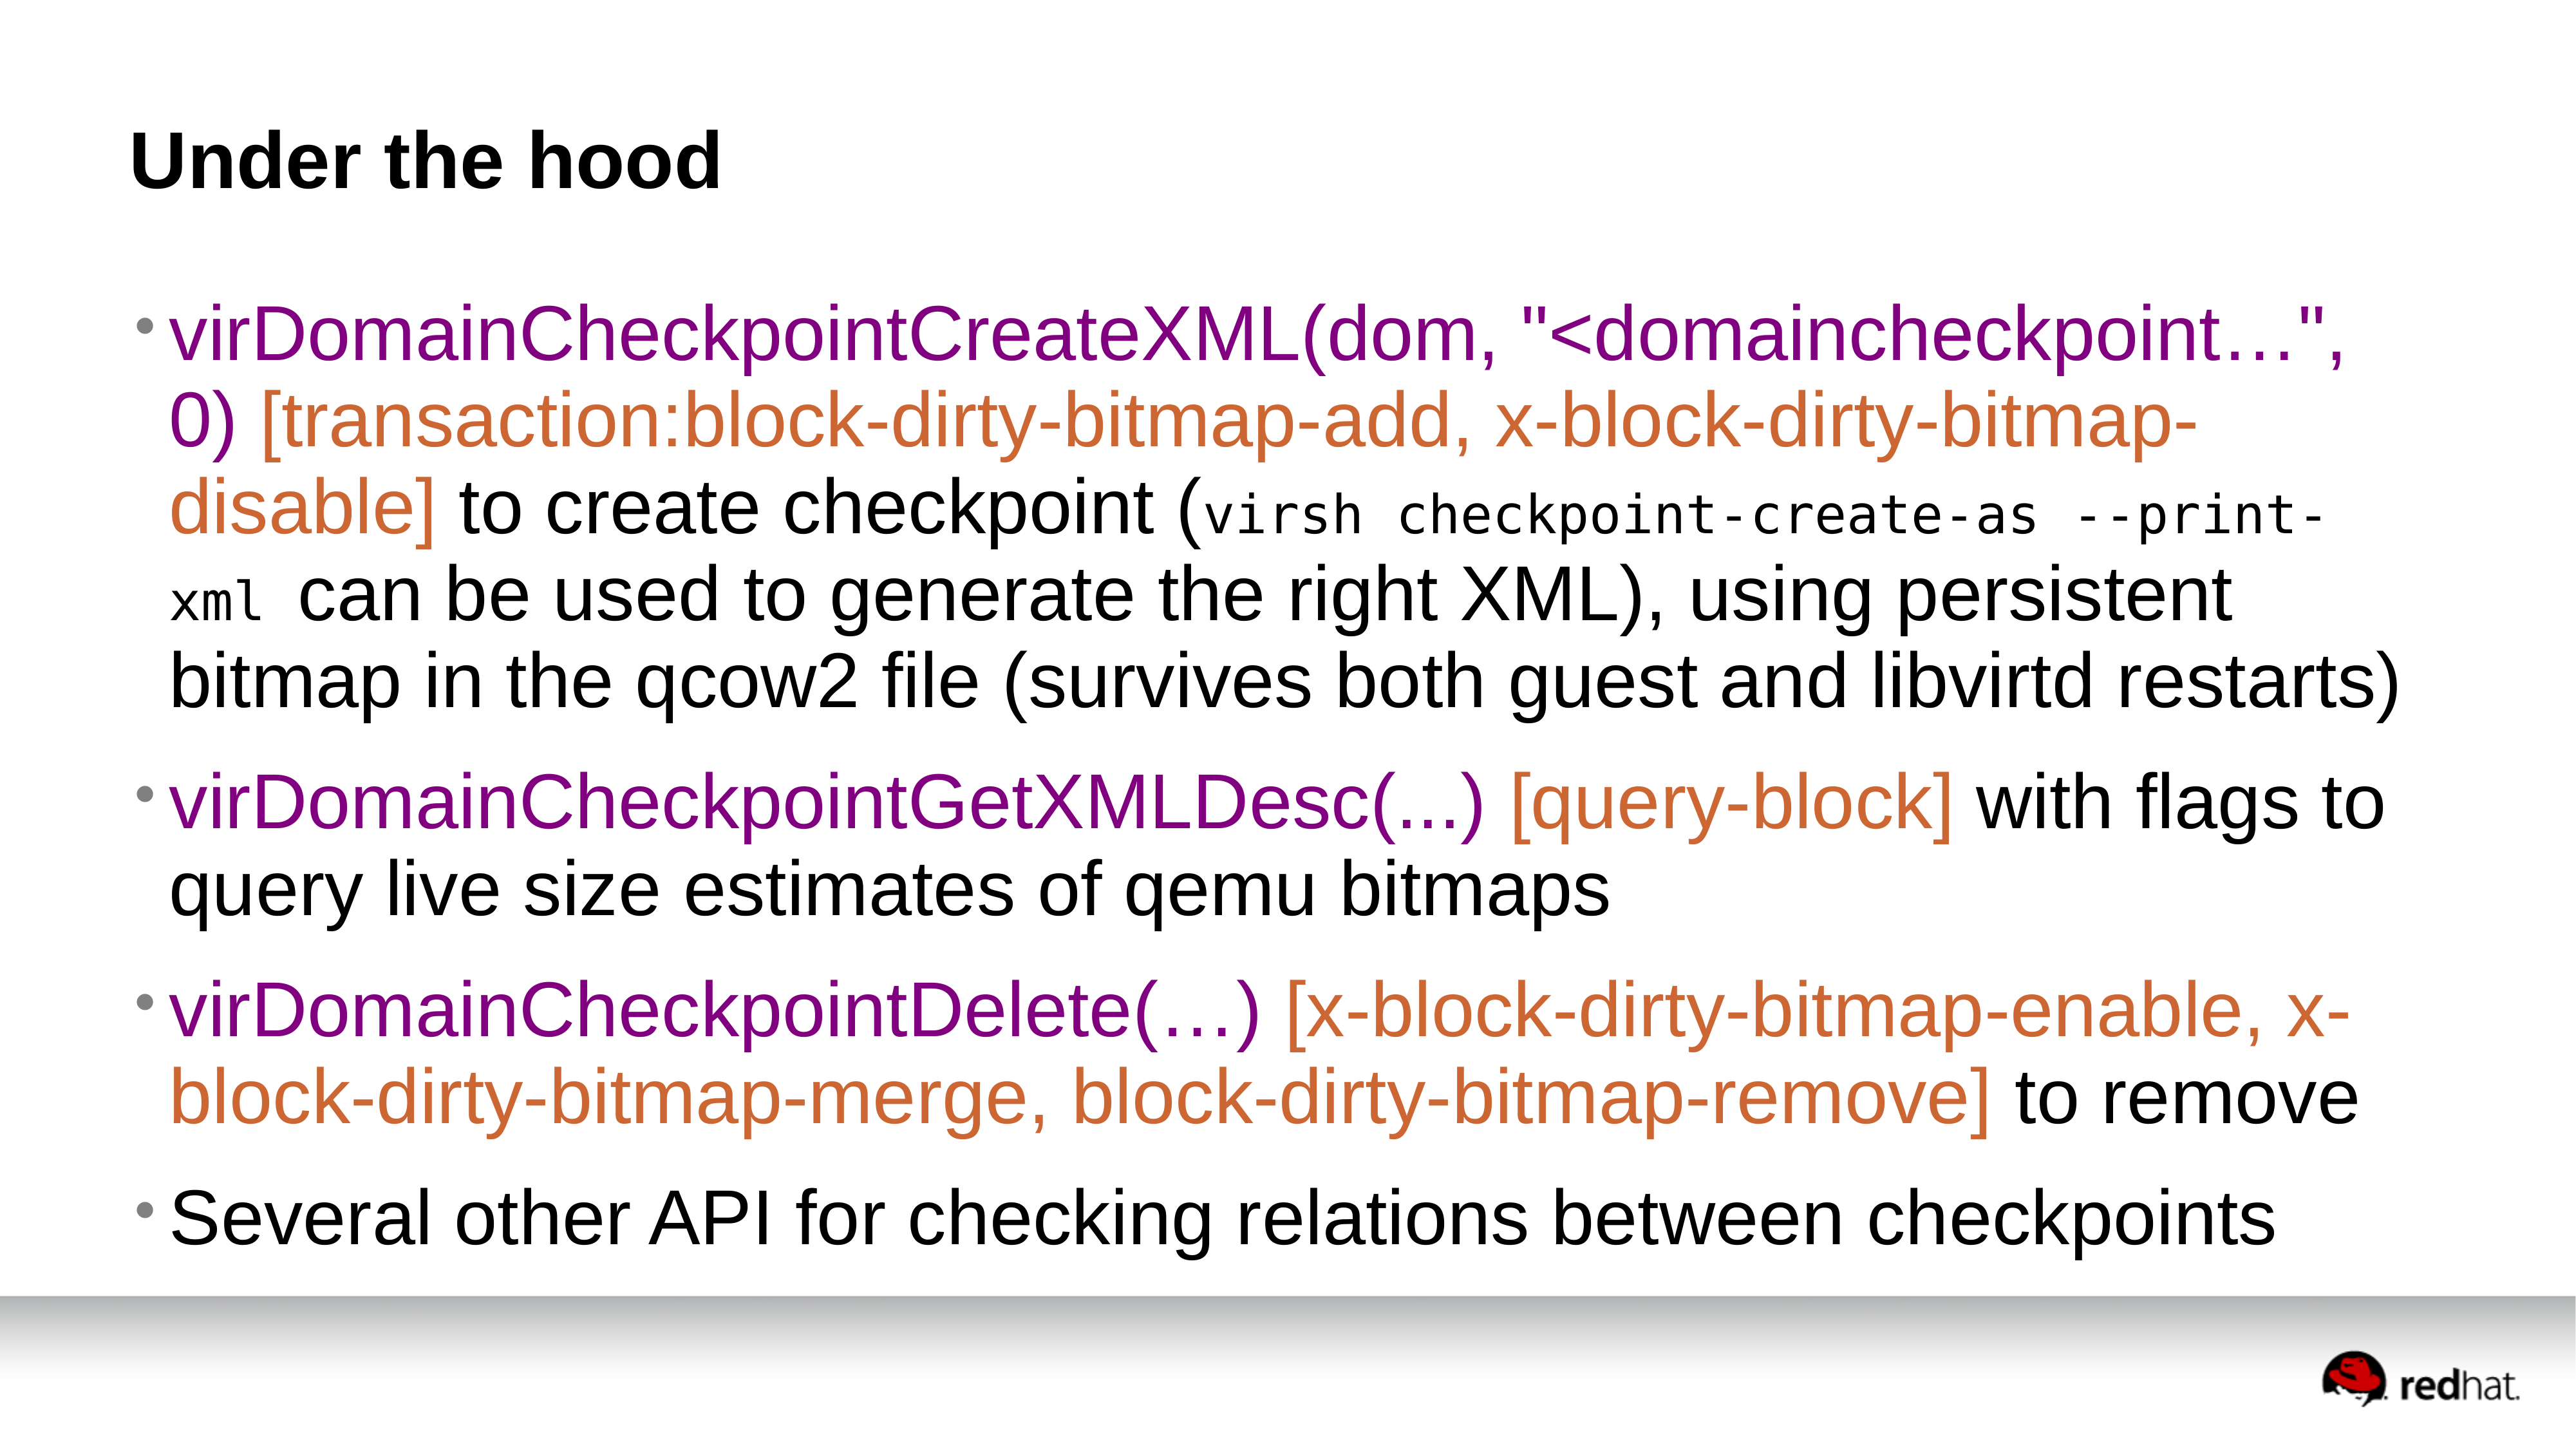

# Under the hood
virDomainCheckpointCreateXML(dom, "<domaincheckpoint…", 0) [transaction:block-dirty-bitmap-add, x-block-dirty-bitmap-disable] to create checkpoint (virsh checkpoint-create-as --print-xml can be used to generate the right XML), using persistent bitmap in the qcow2 file (survives both guest and libvirtd restarts)
virDomainCheckpointGetXMLDesc(...) [query-block] with flags to query live size estimates of qemu bitmaps
virDomainCheckpointDelete(…) [x-block-dirty-bitmap-enable, x-block-dirty-bitmap-merge, block-dirty-bitmap-remove] to remove
Several other API for checking relations between checkpoints